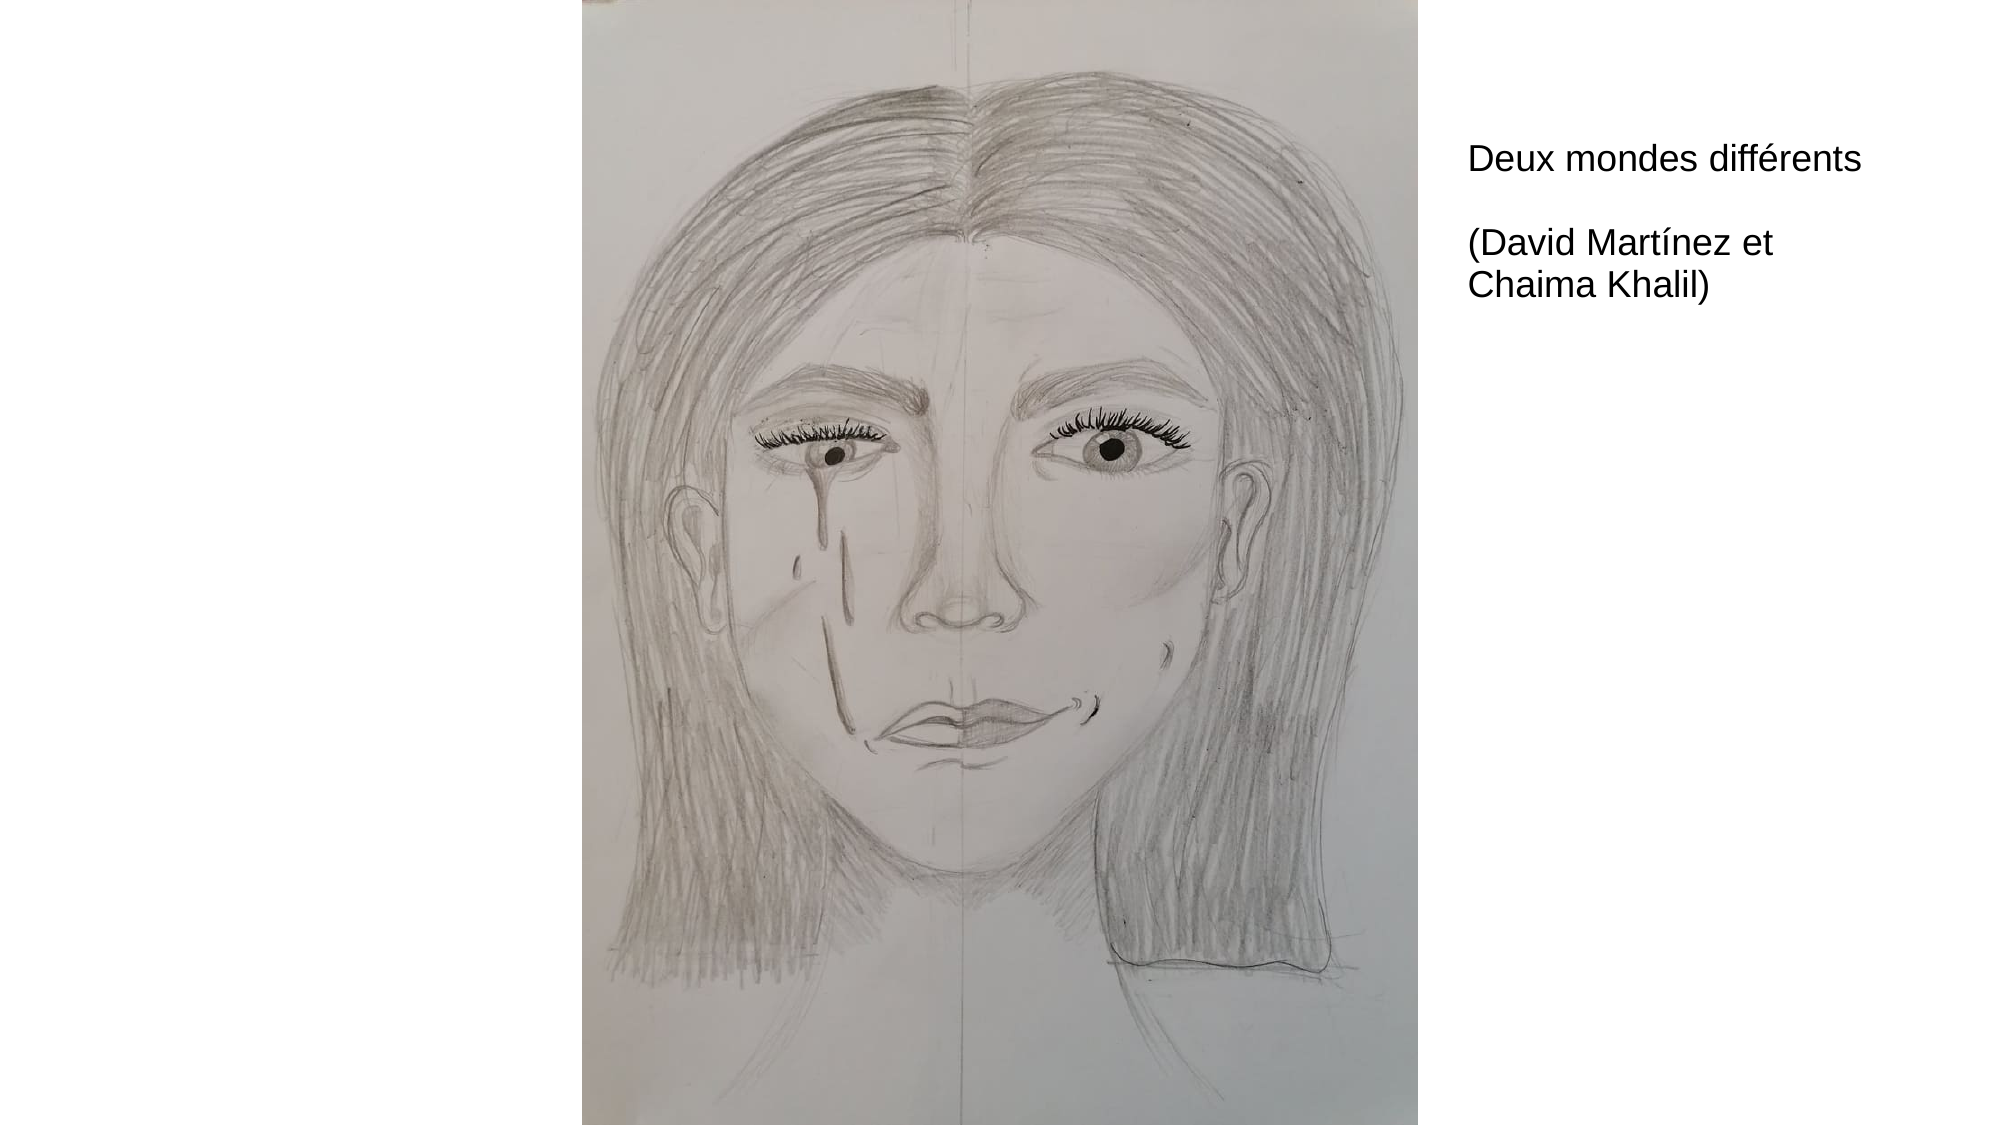

Deux mondes différents
(David Martínez et
Chaima Khalil)